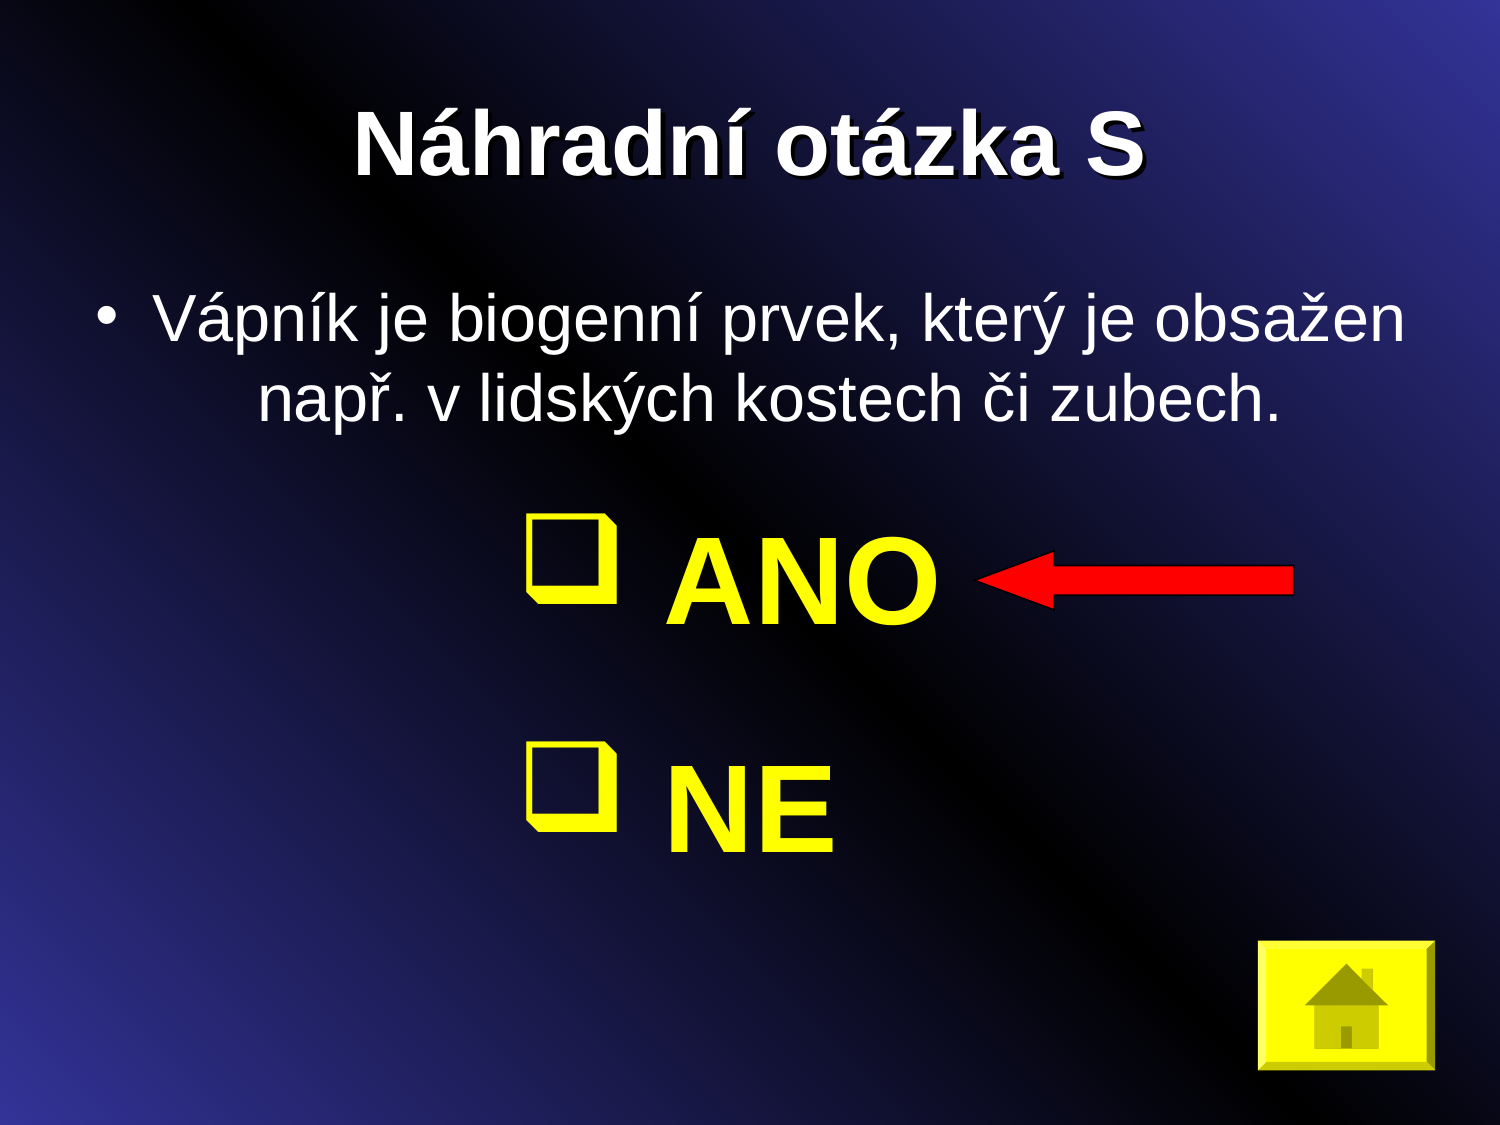

# Náhradní otázka S
Vápník je biogenní prvek, který je obsažen např. v lidských kostech či zubech.
 ANO
 NE